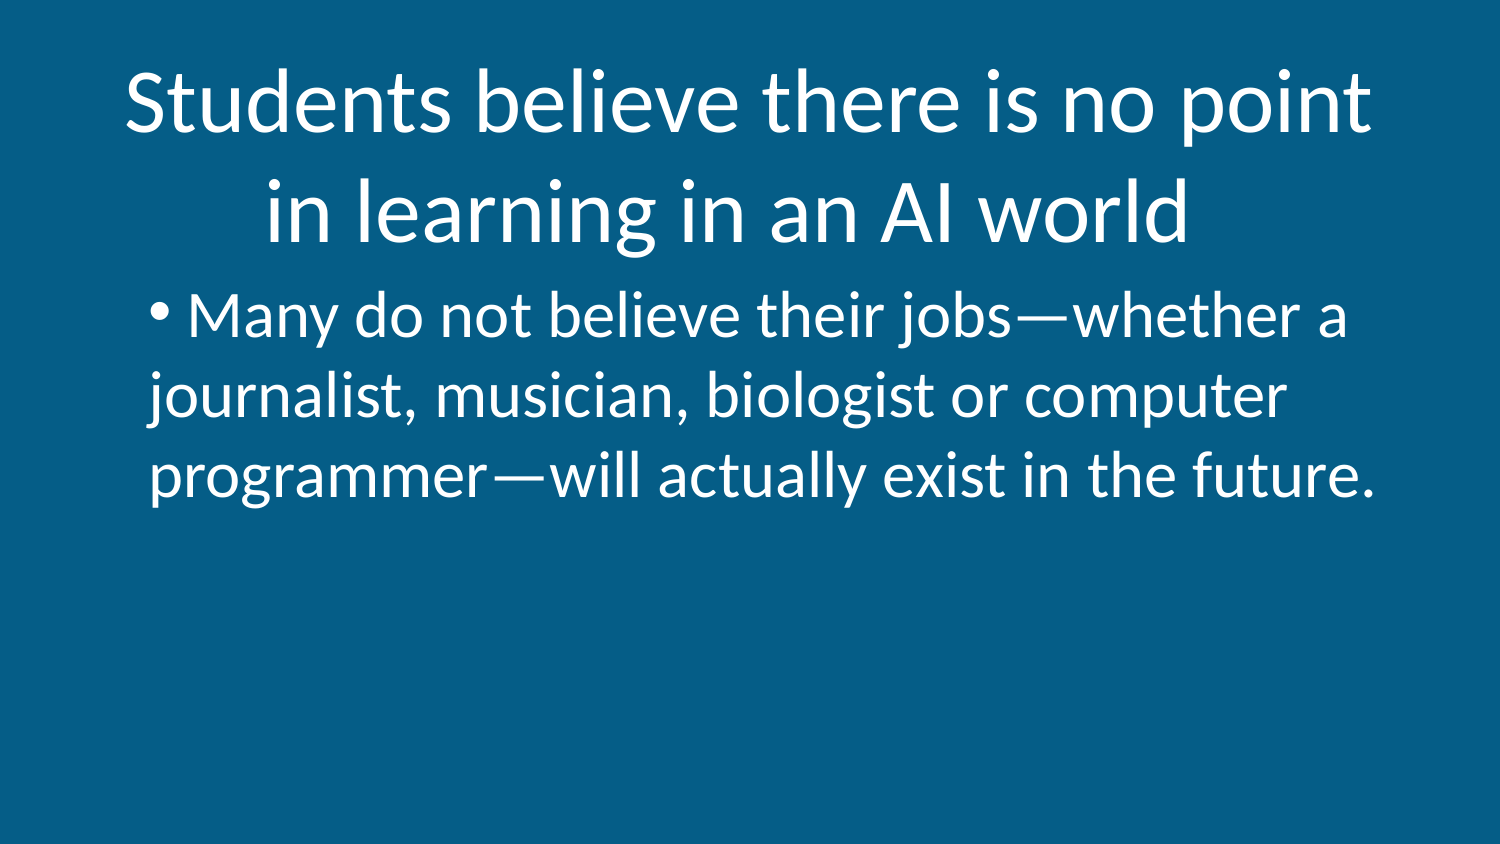

# Students believe there is no point in learning in an AI world
 Many do not believe their jobs—whether a journalist, musician, biologist or computer programmer—will actually exist in the future.